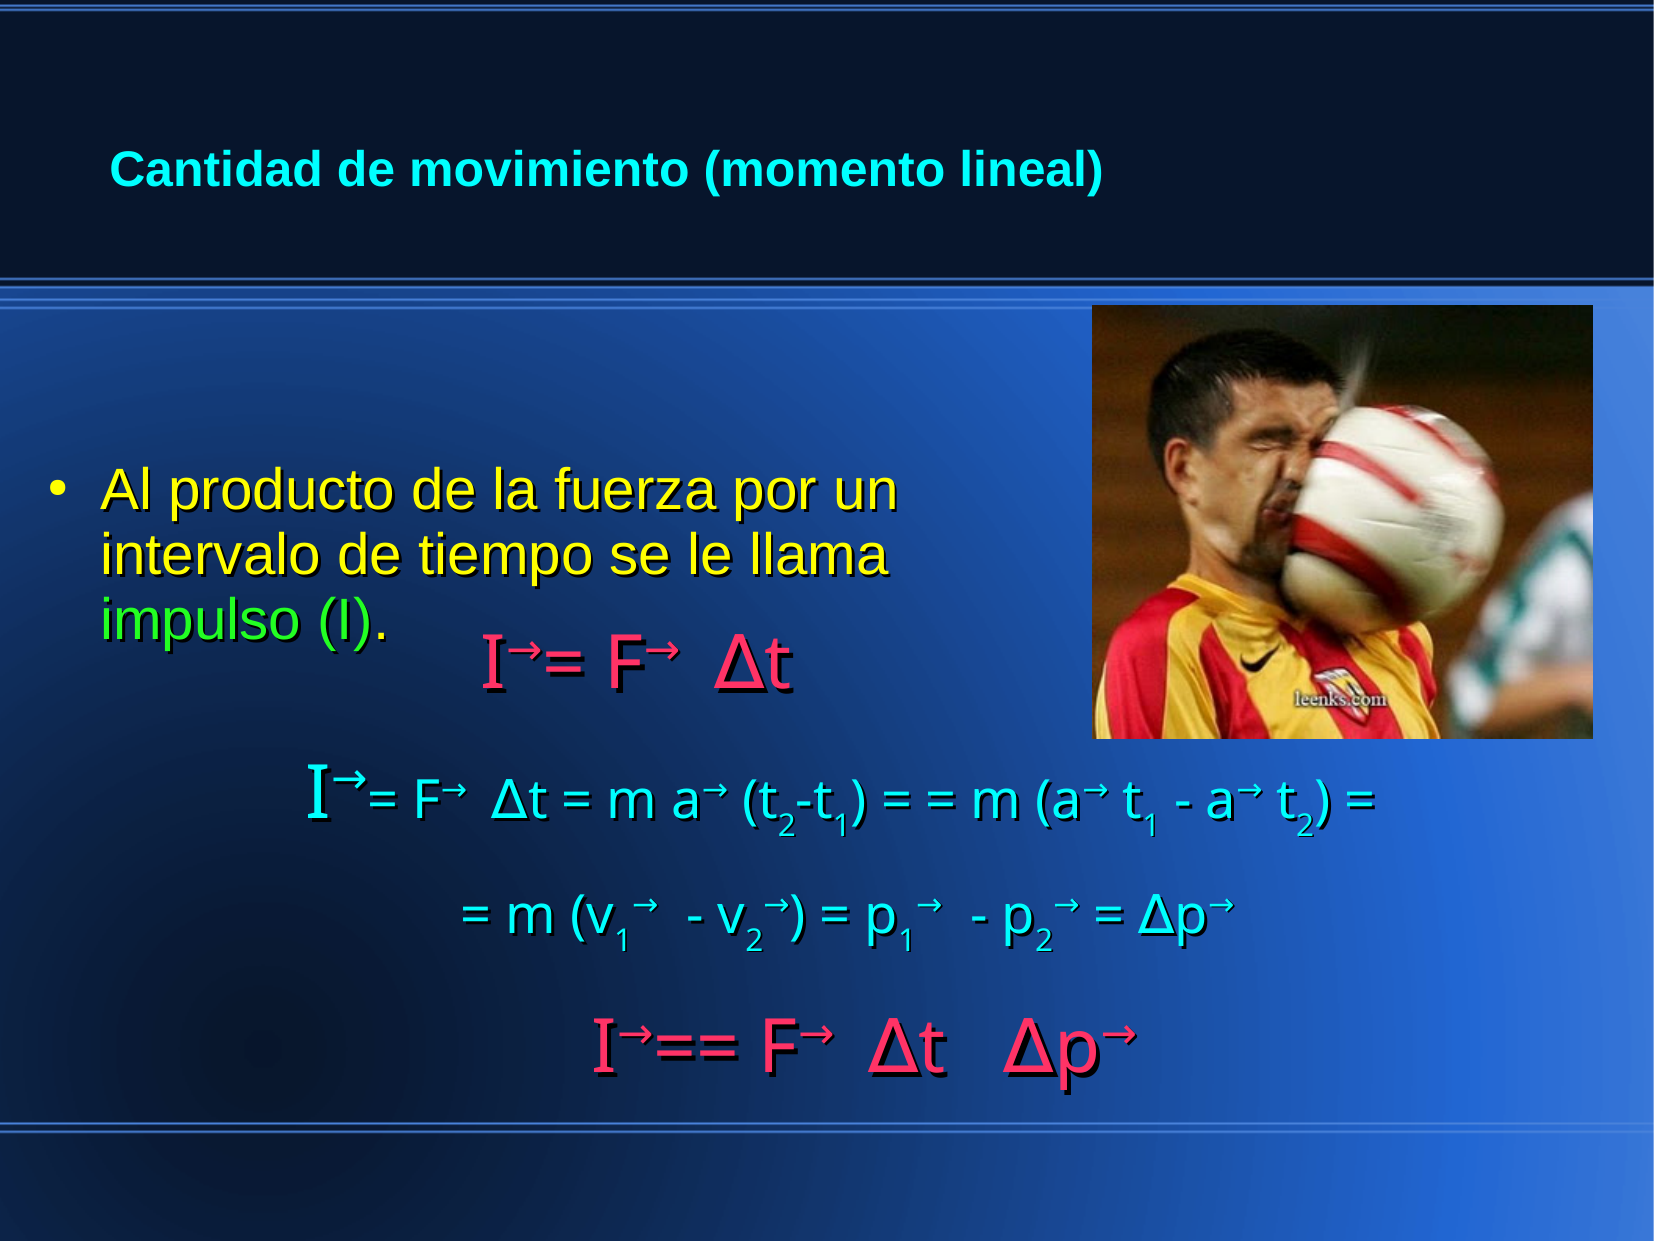

# Cantidad de movimiento (momento lineal)
Al producto de la fuerza por un intervalo de tiempo se le llama impulso (I).
I→= F→ ∆t
I→= F→ ∆t = m a→ (t2-t1) = = m (a→ t1 - a→ t2) =
= m (v1→ - v2→) = p1→ - p2→ = ∆p→
I→== F→ ∆t ∆p→